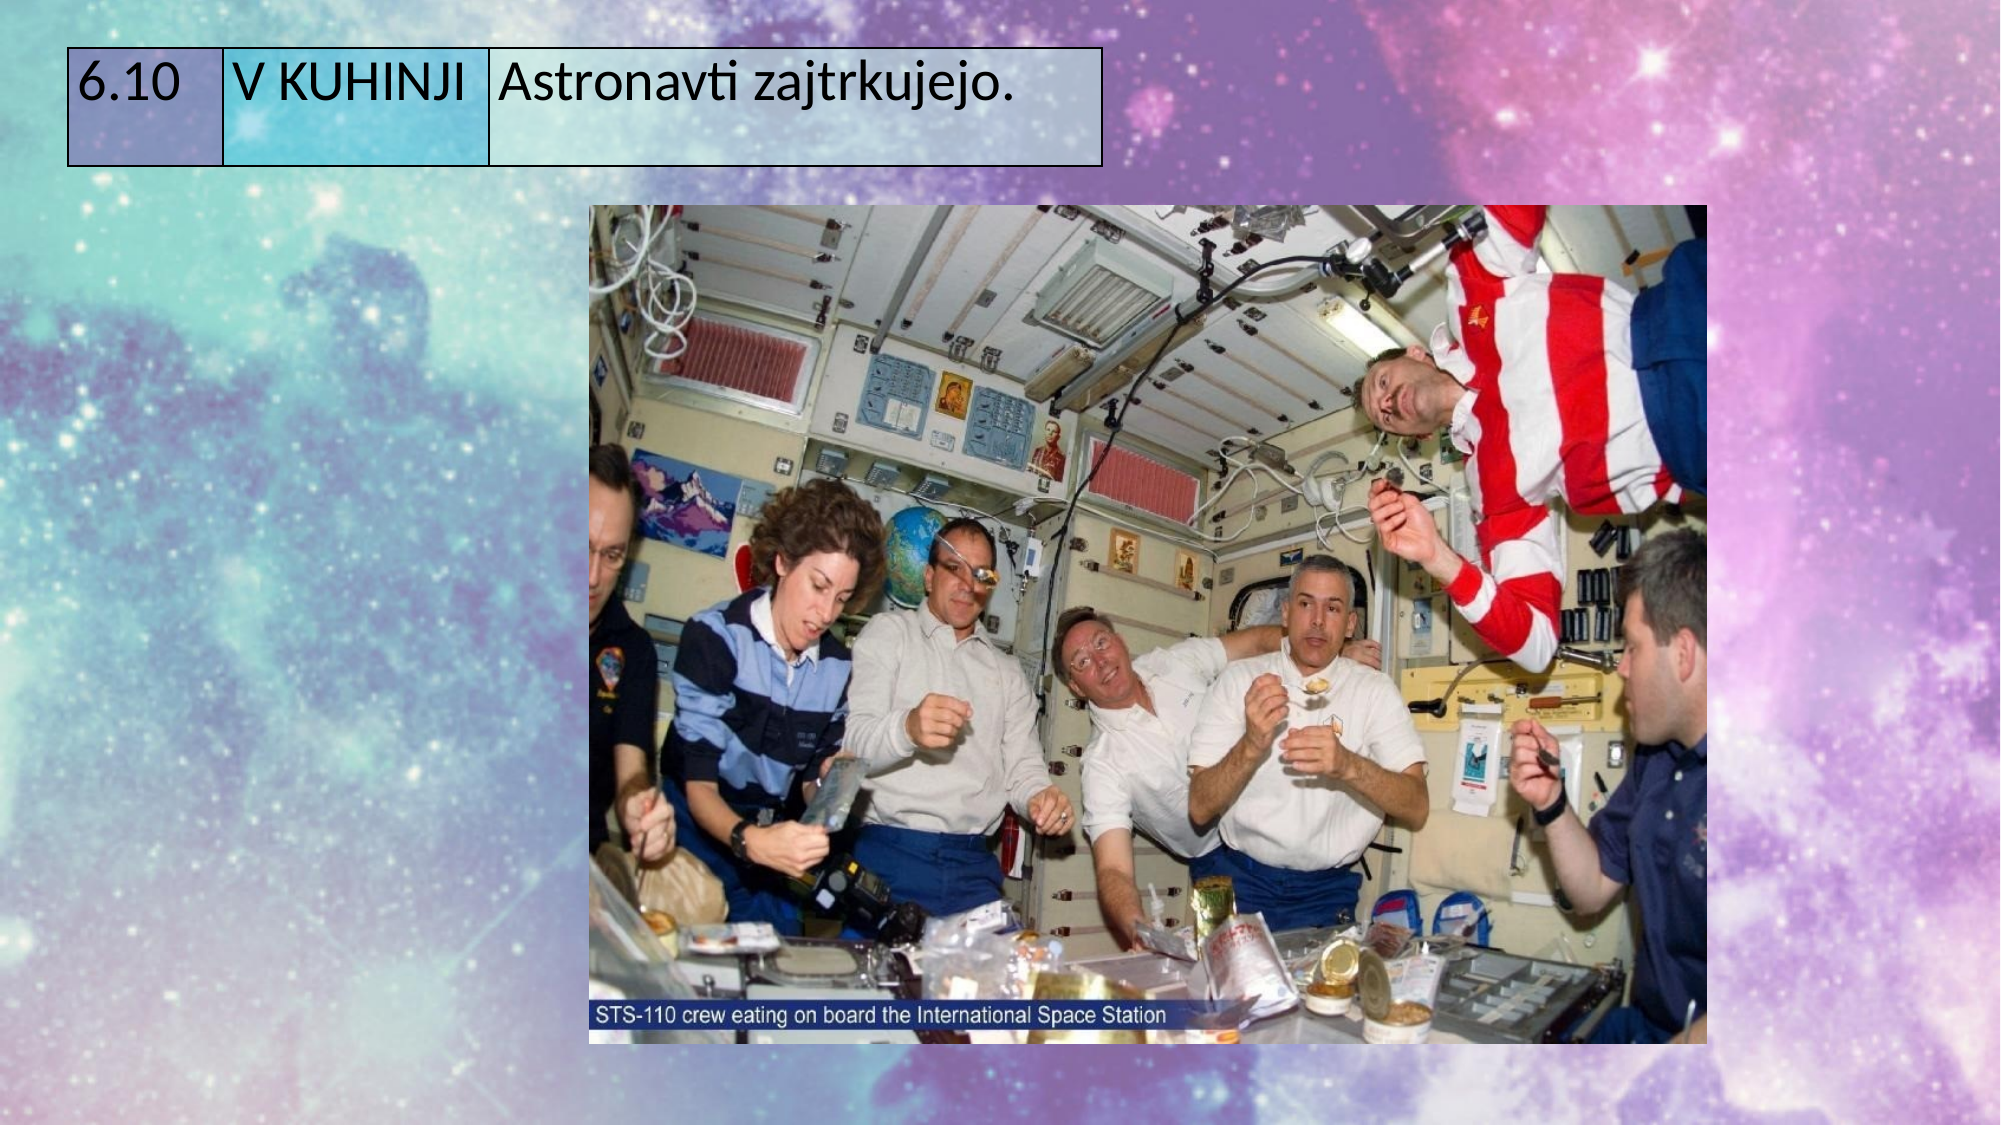

| 6.10 | V KUHINJI | Astronavti zajtrkujejo. |
| --- | --- | --- |